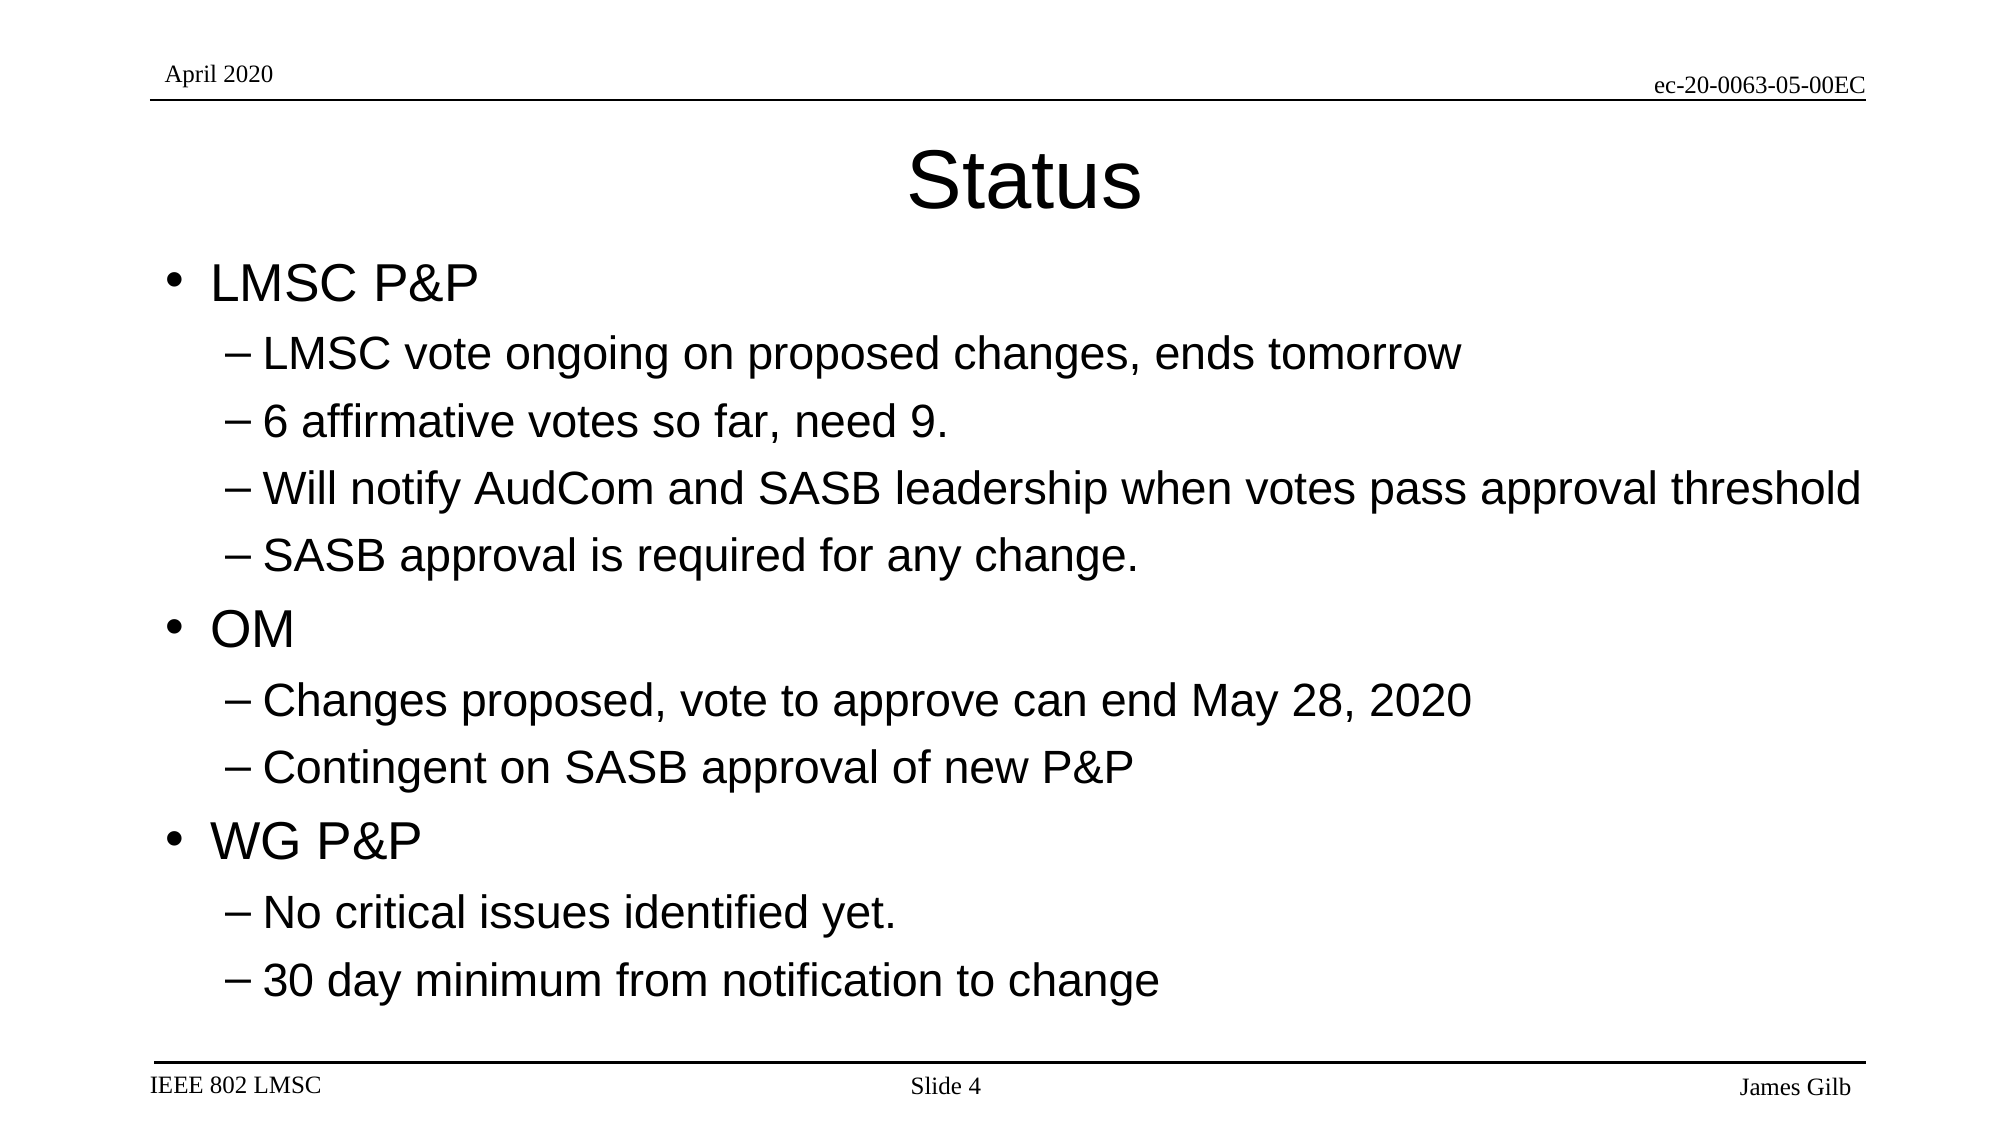

# Status
LMSC P&P
LMSC vote ongoing on proposed changes, ends tomorrow
6 affirmative votes so far, need 9.
Will notify AudCom and SASB leadership when votes pass approval threshold
SASB approval is required for any change.
OM
Changes proposed, vote to approve can end May 28, 2020
Contingent on SASB approval of new P&P
WG P&P
No critical issues identified yet.
30 day minimum from notification to change
4